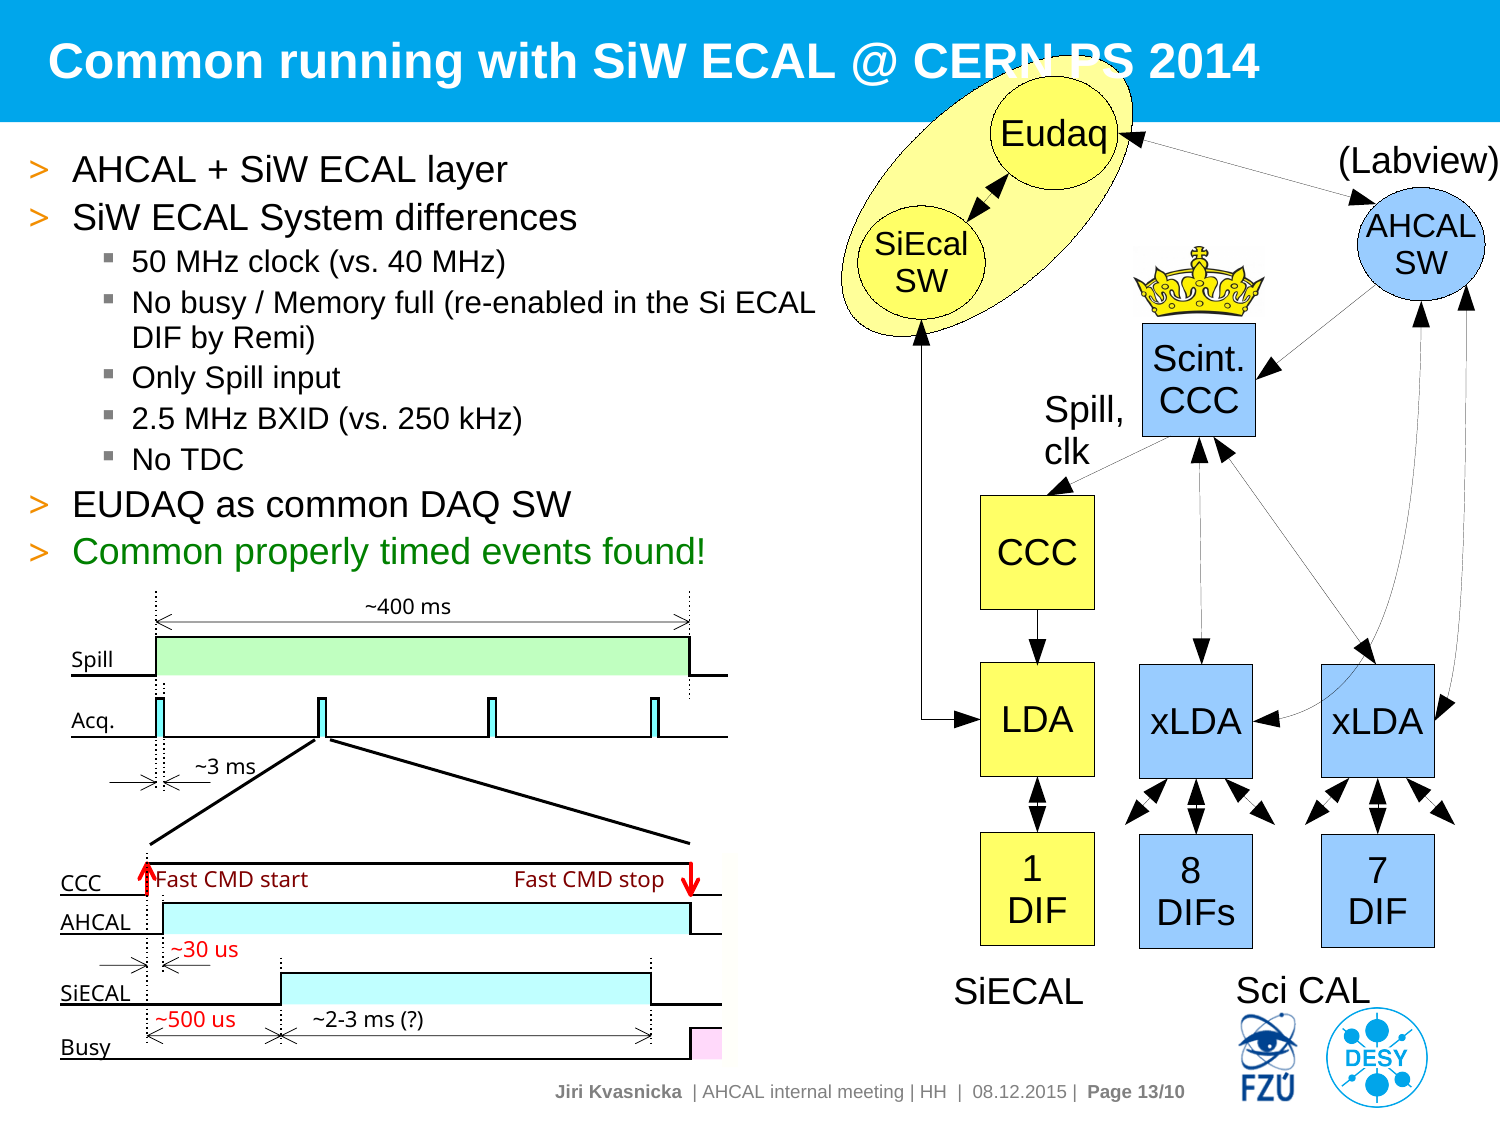

# Common running with SiW ECAL @ CERN PS 2014
Eudaq
(Labview)
AHCAL + SiW ECAL layer
SiW ECAL System differences
50 MHz clock (vs. 40 MHz)
No busy / Memory full (re-enabled in the Si ECAL DIF by Remi)
Only Spill input
2.5 MHz BXID (vs. 250 kHz)
No TDC
EUDAQ as common DAQ SW
Common properly timed events found!
AHCAL
SW
SiEcal
SW
Scint.
CCC
Spill,
clk
CCC
LDA
xLDA
xLDA
1
DIF
7
DIF
8
DIFs
Sci CAL
SiECAL